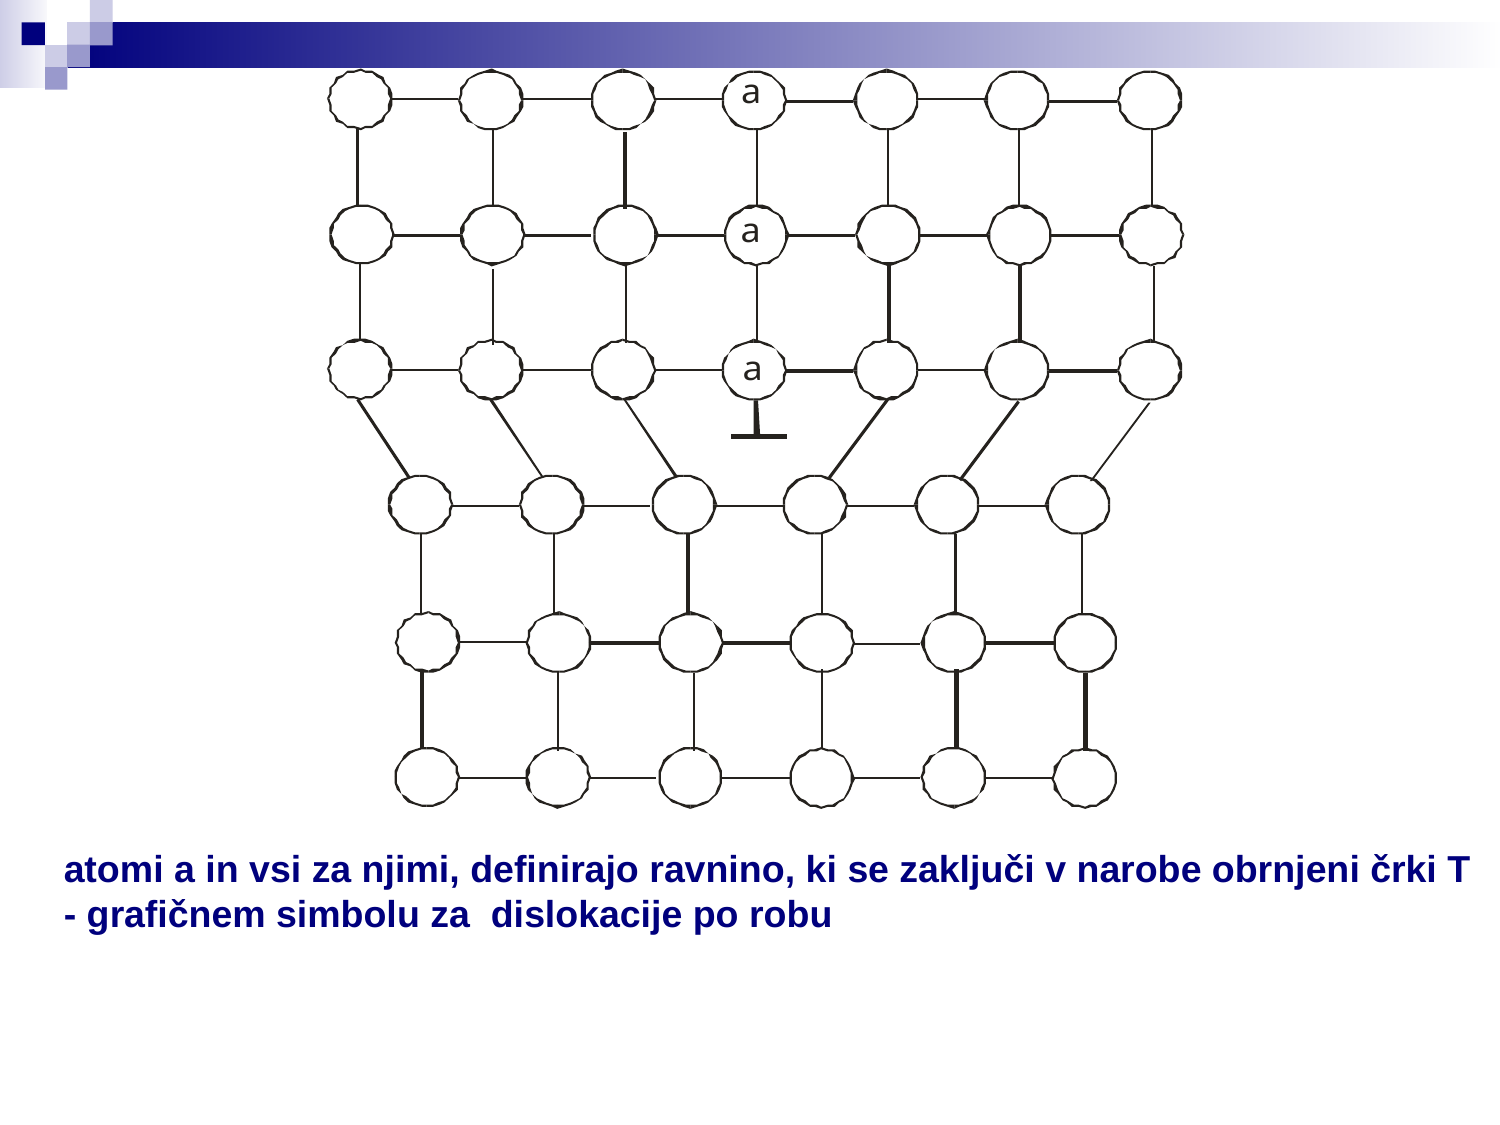

atomi a in vsi za njimi, definirajo ravnino, ki se zaključi v narobe obrnjeni črki T
- grafičnem simbolu za dislokacije po robu